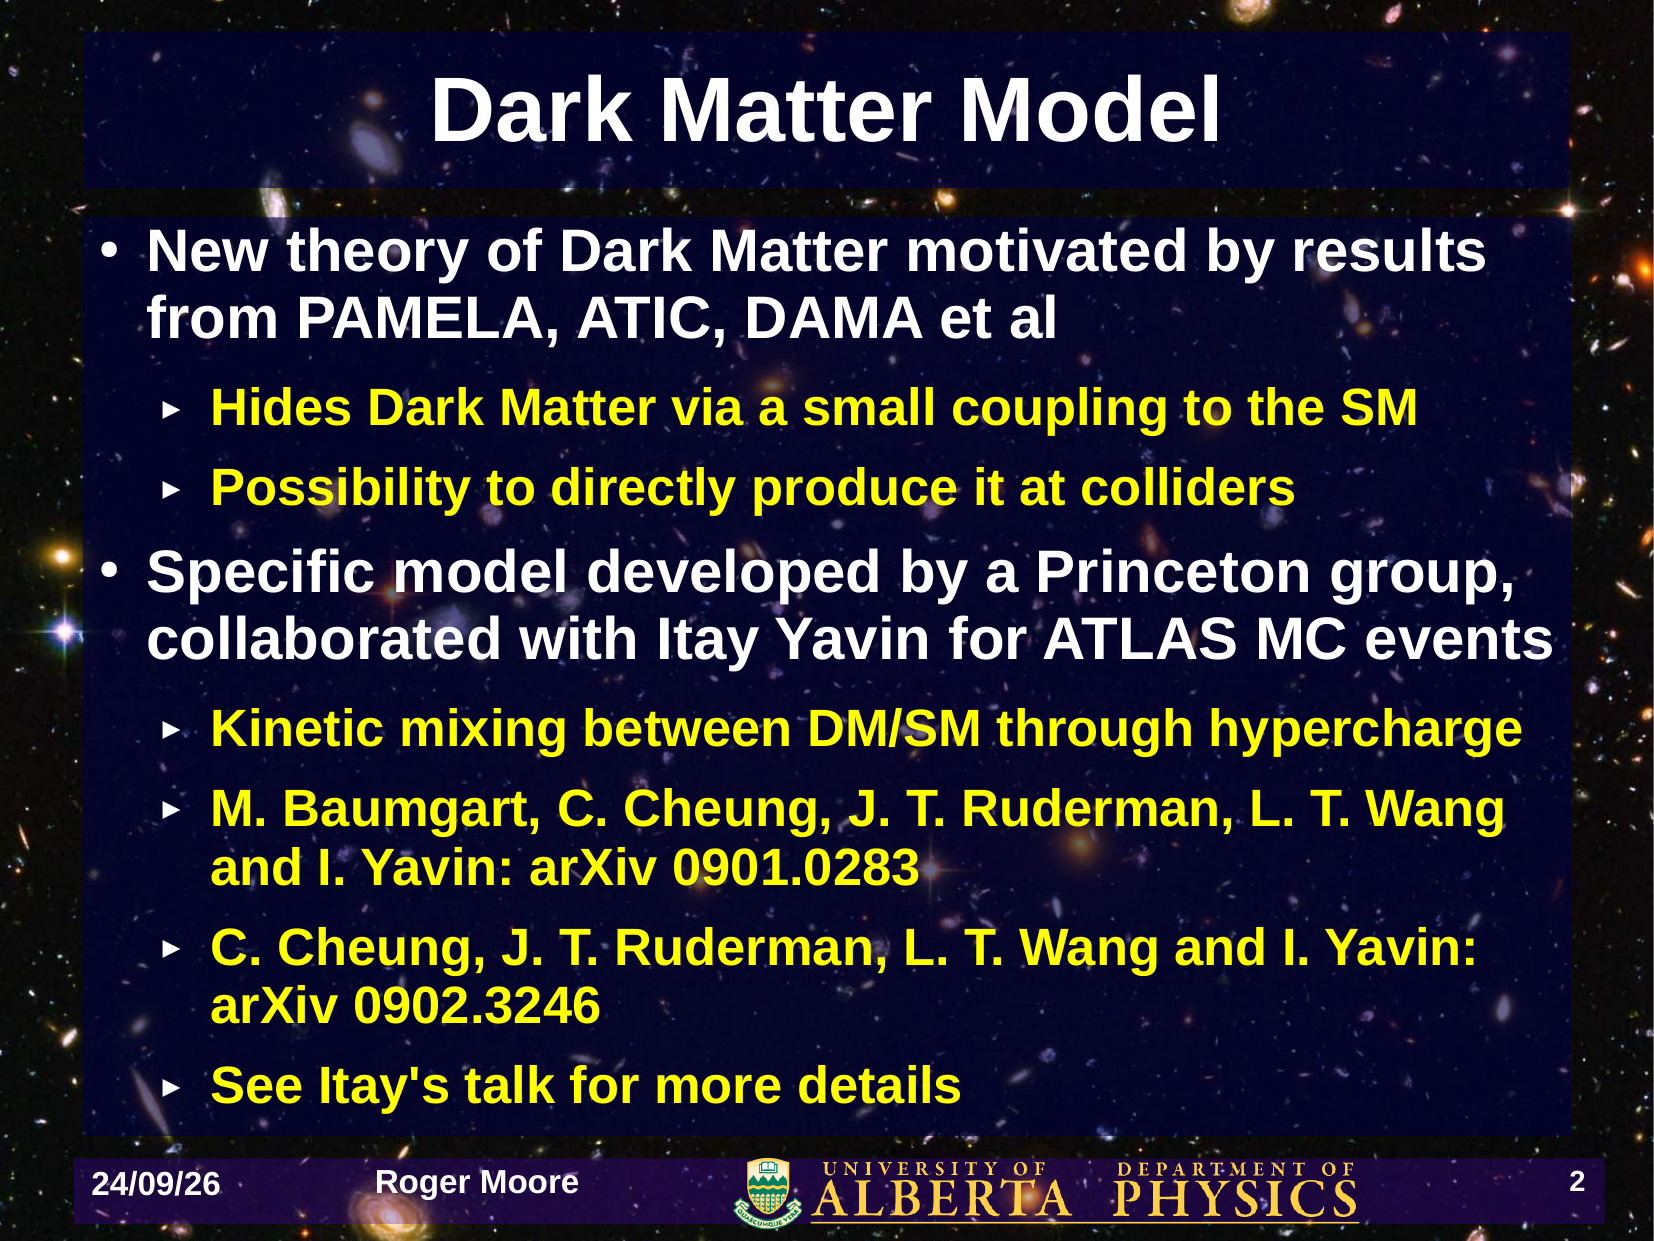

# Dark Matter Model
New theory of Dark Matter motivated by results from PAMELA, ATIC, DAMA et al
Hides Dark Matter via a small coupling to the SM
Possibility to directly produce it at colliders
Specific model developed by a Princeton group, collaborated with Itay Yavin for ATLAS MC events
Kinetic mixing between DM/SM through hypercharge
M. Baumgart, C. Cheung, J. T. Ruderman, L. T. Wang and I. Yavin: arXiv 0901.0283
C. Cheung, J. T. Ruderman, L. T. Wang and I. Yavin: arXiv 0902.3246
See Itay's talk for more details